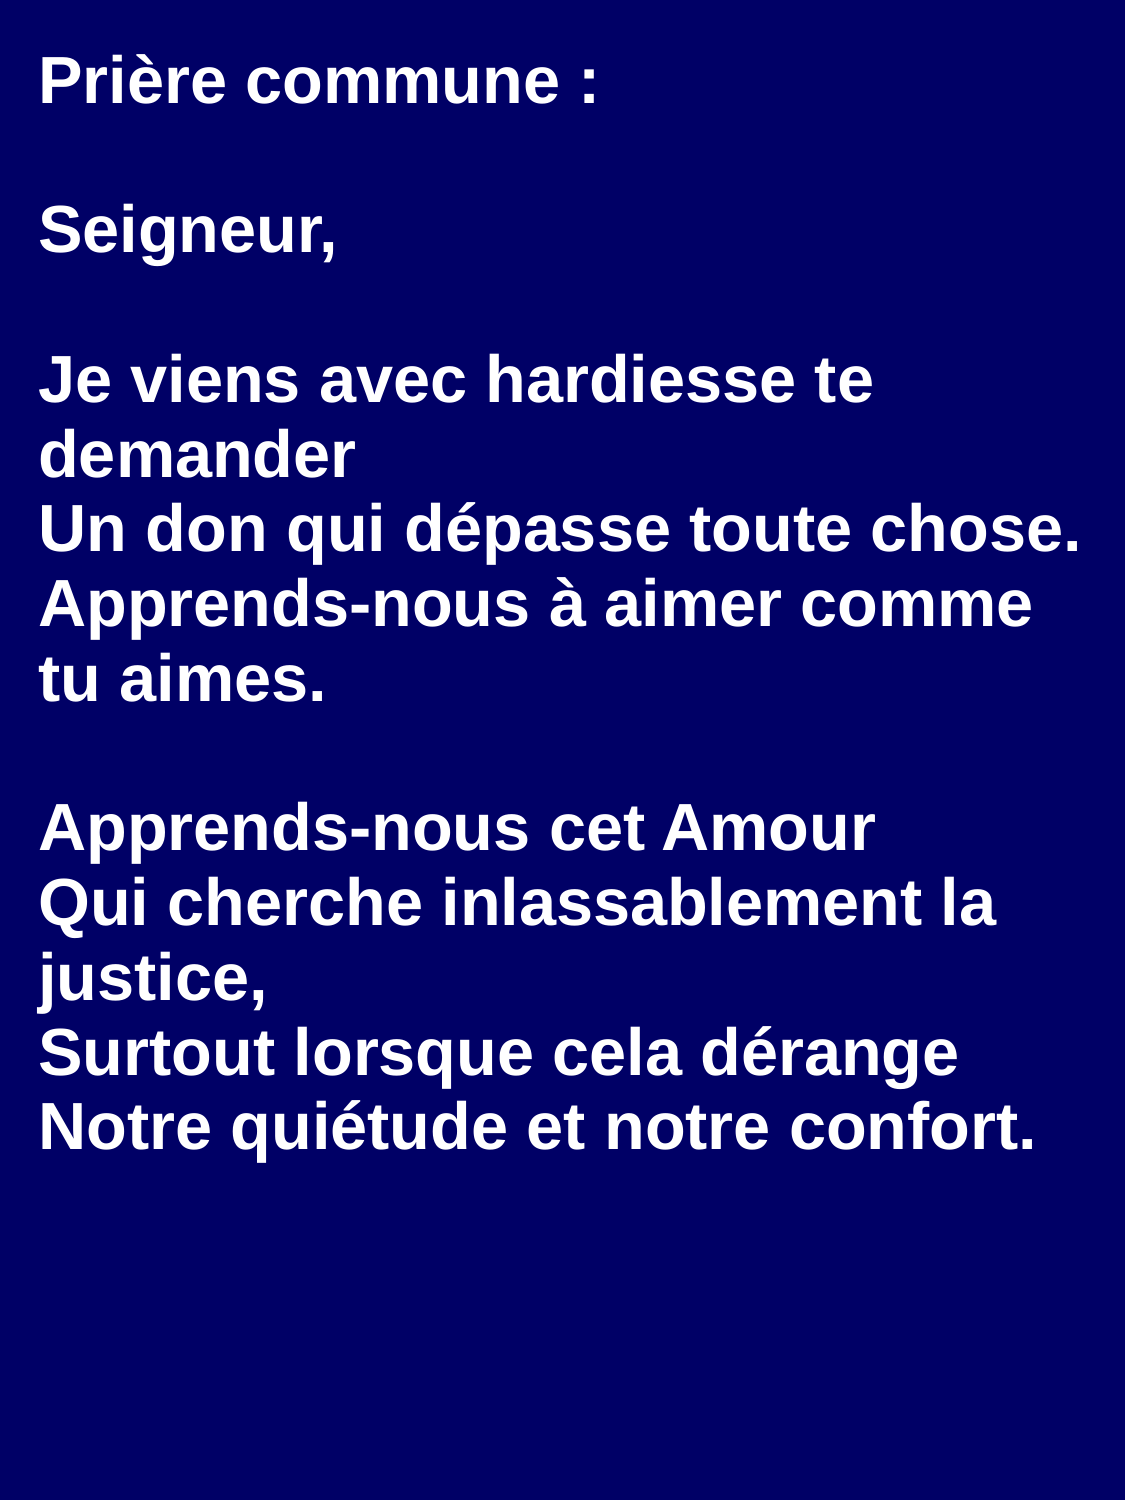

Prière commune :
Seigneur,
Je viens avec hardiesse te demander
Un don qui dépasse toute chose.
Apprends-nous à aimer comme tu aimes.
Apprends-nous cet Amour
Qui cherche inlassablement la justice,
Surtout lorsque cela dérange
Notre quiétude et notre confort.